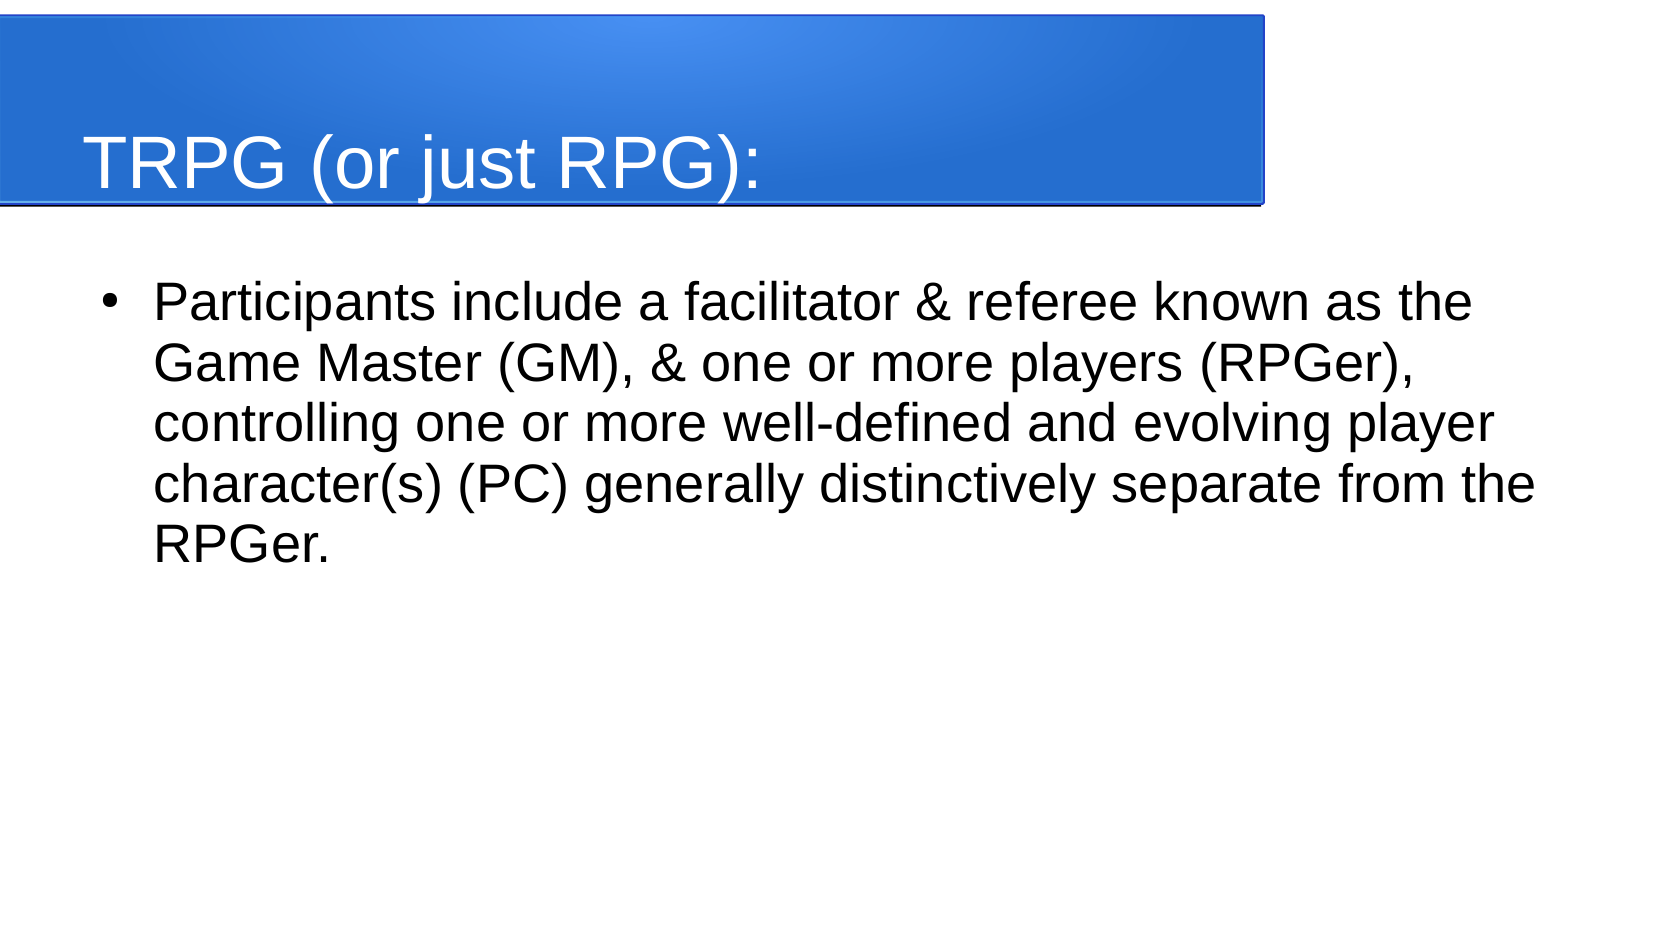

# TRPG (or just RPG):
Participants include a facilitator & referee known as the Game Master (GM), & one or more players (RPGer), controlling one or more well-defined and evolving player character(s) (PC) generally distinctively separate from the RPGer.